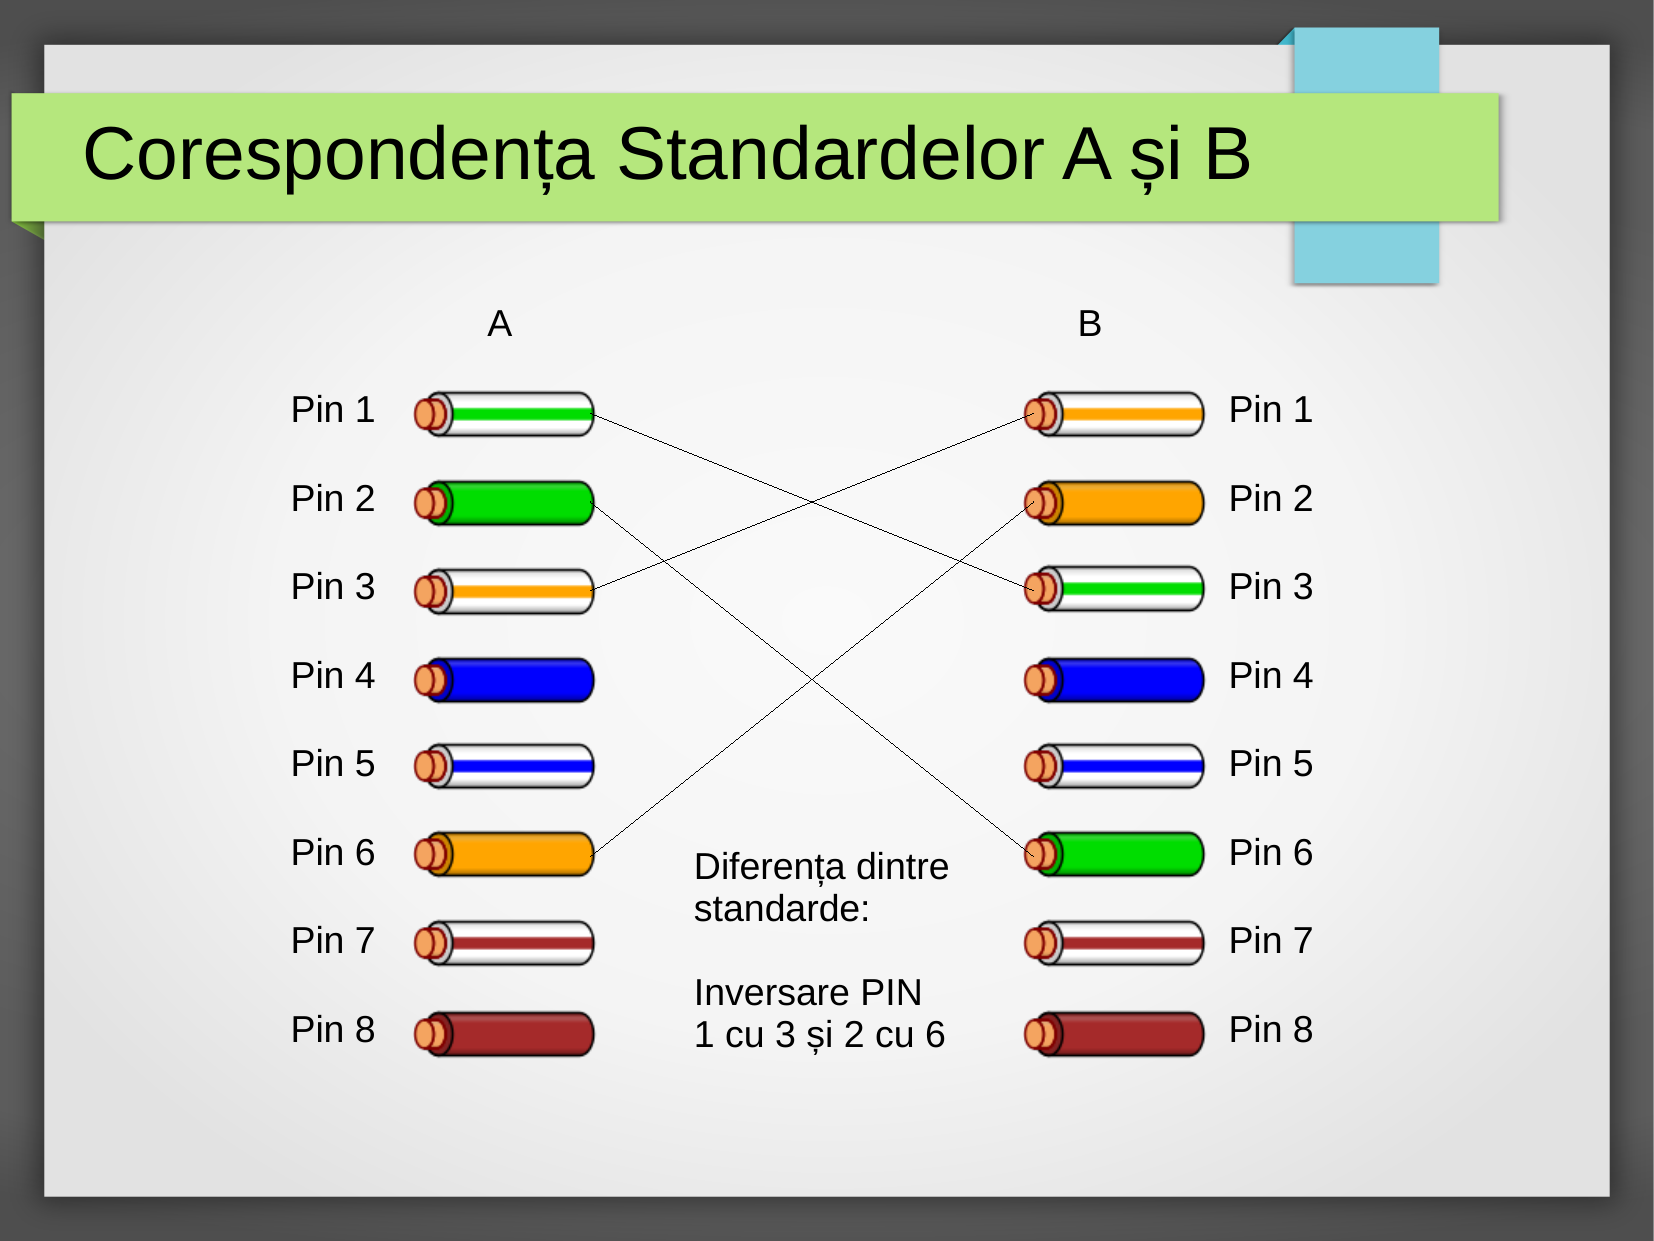

# Corespondența Standardelor A și B
A
B
Pin 1
Pin 1
Pin 2
Pin 2
Pin 3
Pin 3
Pin 4
Pin 4
Pin 5
Pin 5
Pin 6
Pin 6
Diferența dintre
standarde:
Inversare PIN
1 cu 3 și 2 cu 6
Pin 7
Pin 7
Pin 8
Pin 8